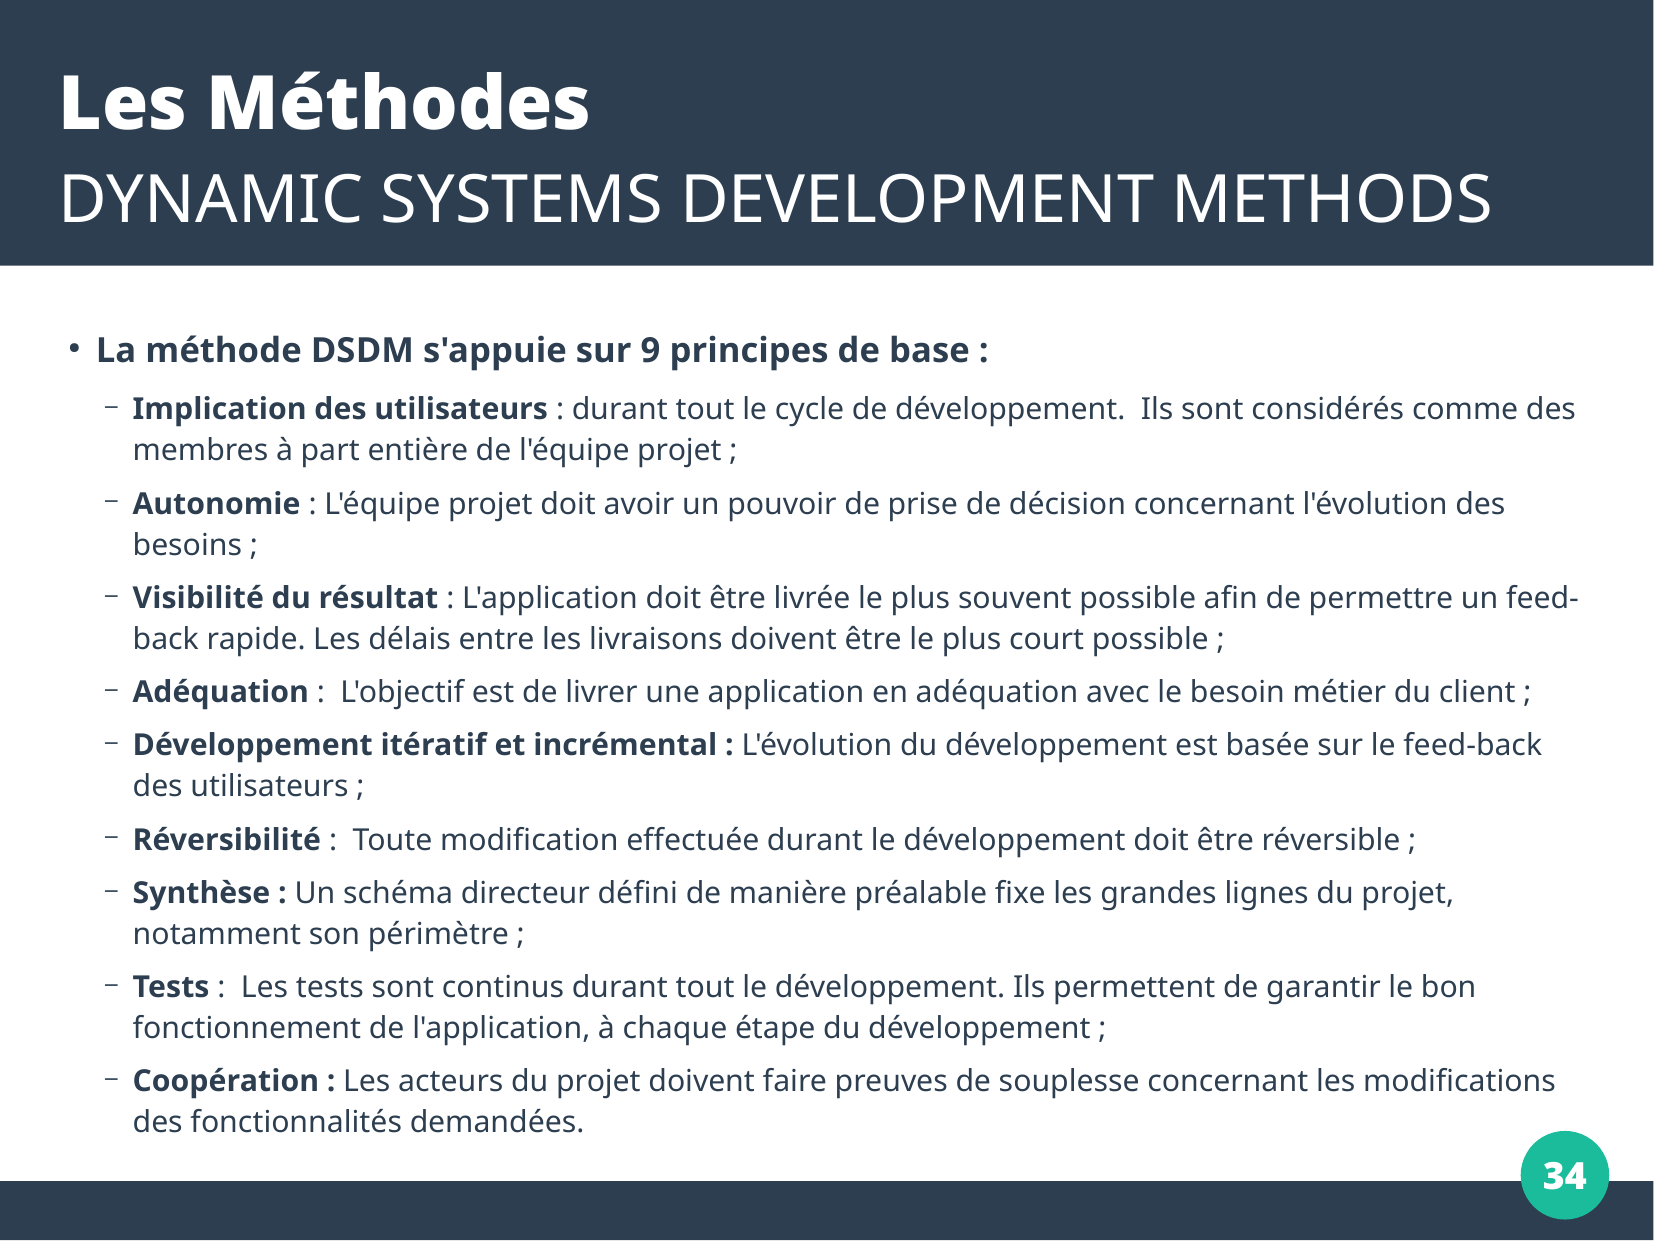

# Les Méthodes DYNAMIC SYSTEMS DEVELOPMENT METHODS
La méthode DSDM s'appuie sur 9 principes de base :
Implication des utilisateurs : durant tout le cycle de développement. Ils sont considérés comme des membres à part entière de l'équipe projet ;
Autonomie : L'équipe projet doit avoir un pouvoir de prise de décision concernant l'évolution des besoins ;
Visibilité du résultat : L'application doit être livrée le plus souvent possible afin de permettre un feed-back rapide. Les délais entre les livraisons doivent être le plus court possible ;
Adéquation : L'objectif est de livrer une application en adéquation avec le besoin métier du client ;
Développement itératif et incrémental : L'évolution du développement est basée sur le feed-back des utilisateurs ;
Réversibilité : Toute modification effectuée durant le développement doit être réversible ;
Synthèse : Un schéma directeur défini de manière préalable fixe les grandes lignes du projet, notamment son périmètre ;
Tests : Les tests sont continus durant tout le développement. Ils permettent de garantir le bon fonctionnement de l'application, à chaque étape du développement ;
Coopération : Les acteurs du projet doivent faire preuves de souplesse concernant les modifications des fonctionnalités demandées.
34